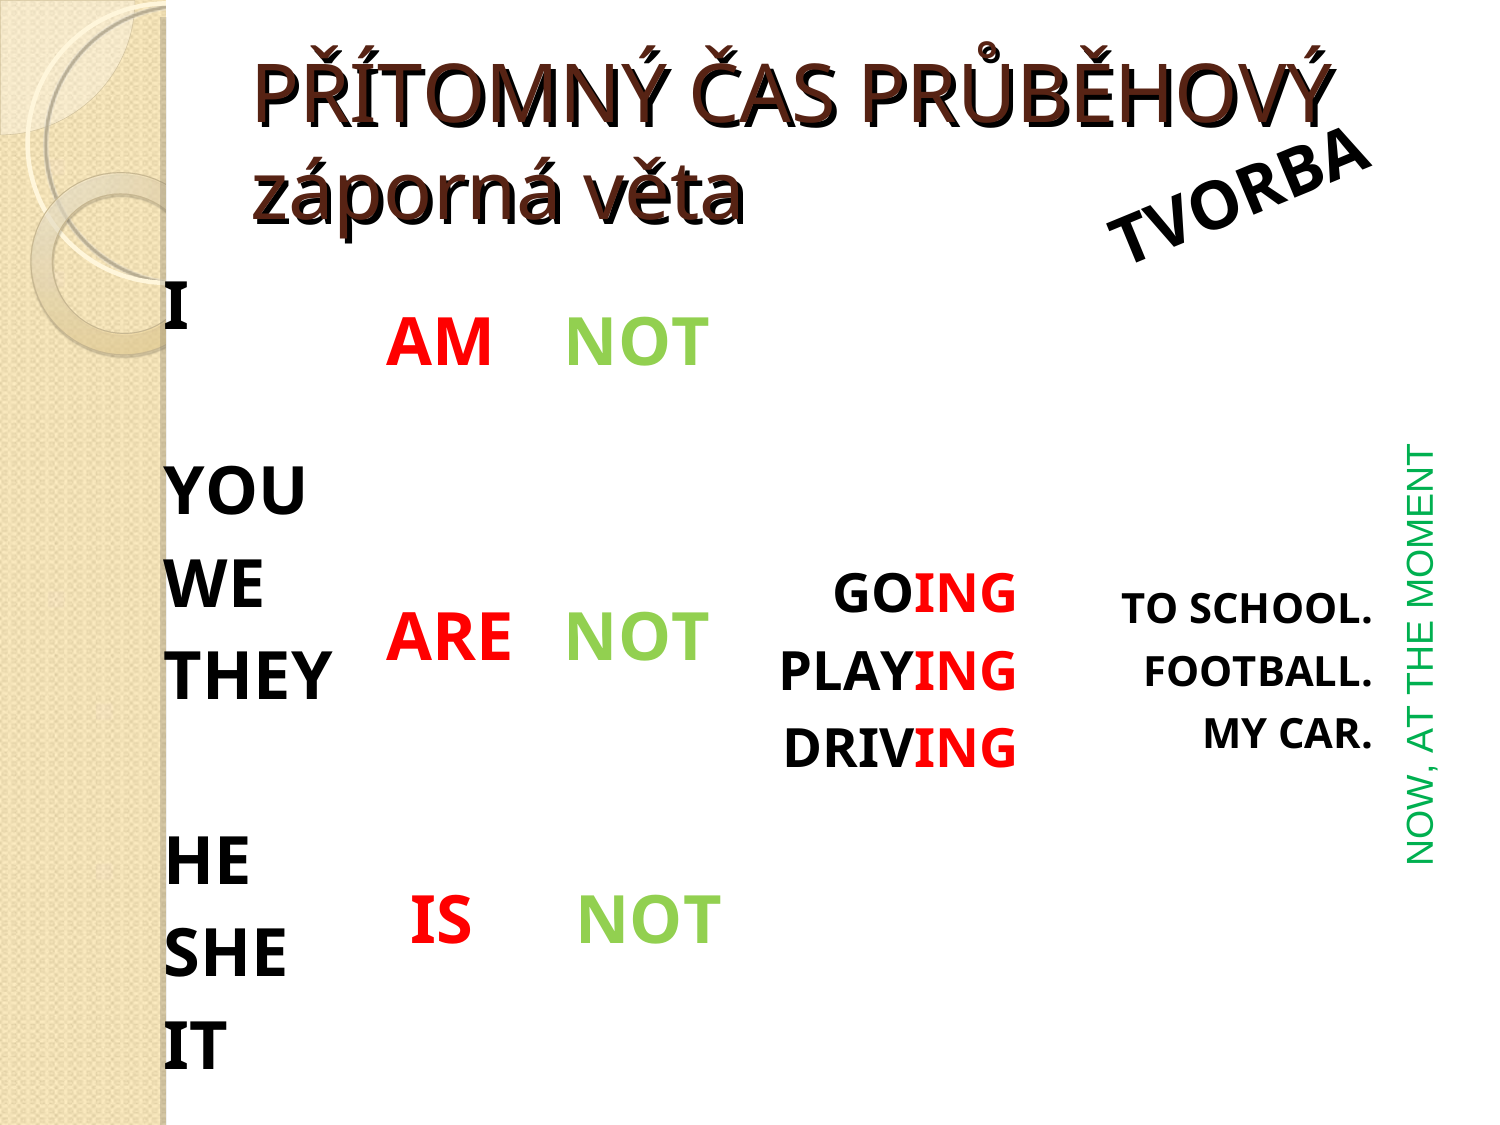

# PŘÍTOMNÝ ČAS PRŮBĚHOVÝ záporná věta
TVORBA
I
YOU
WE
THEY
HE
SHE
IT
AM
NOT
GOING
PLAYING
DRIVING
TO SCHOOL.
FOOTBALL.
MY CAR.
ARE
NOT
NOW, AT THE MOMENT
IS
NOT